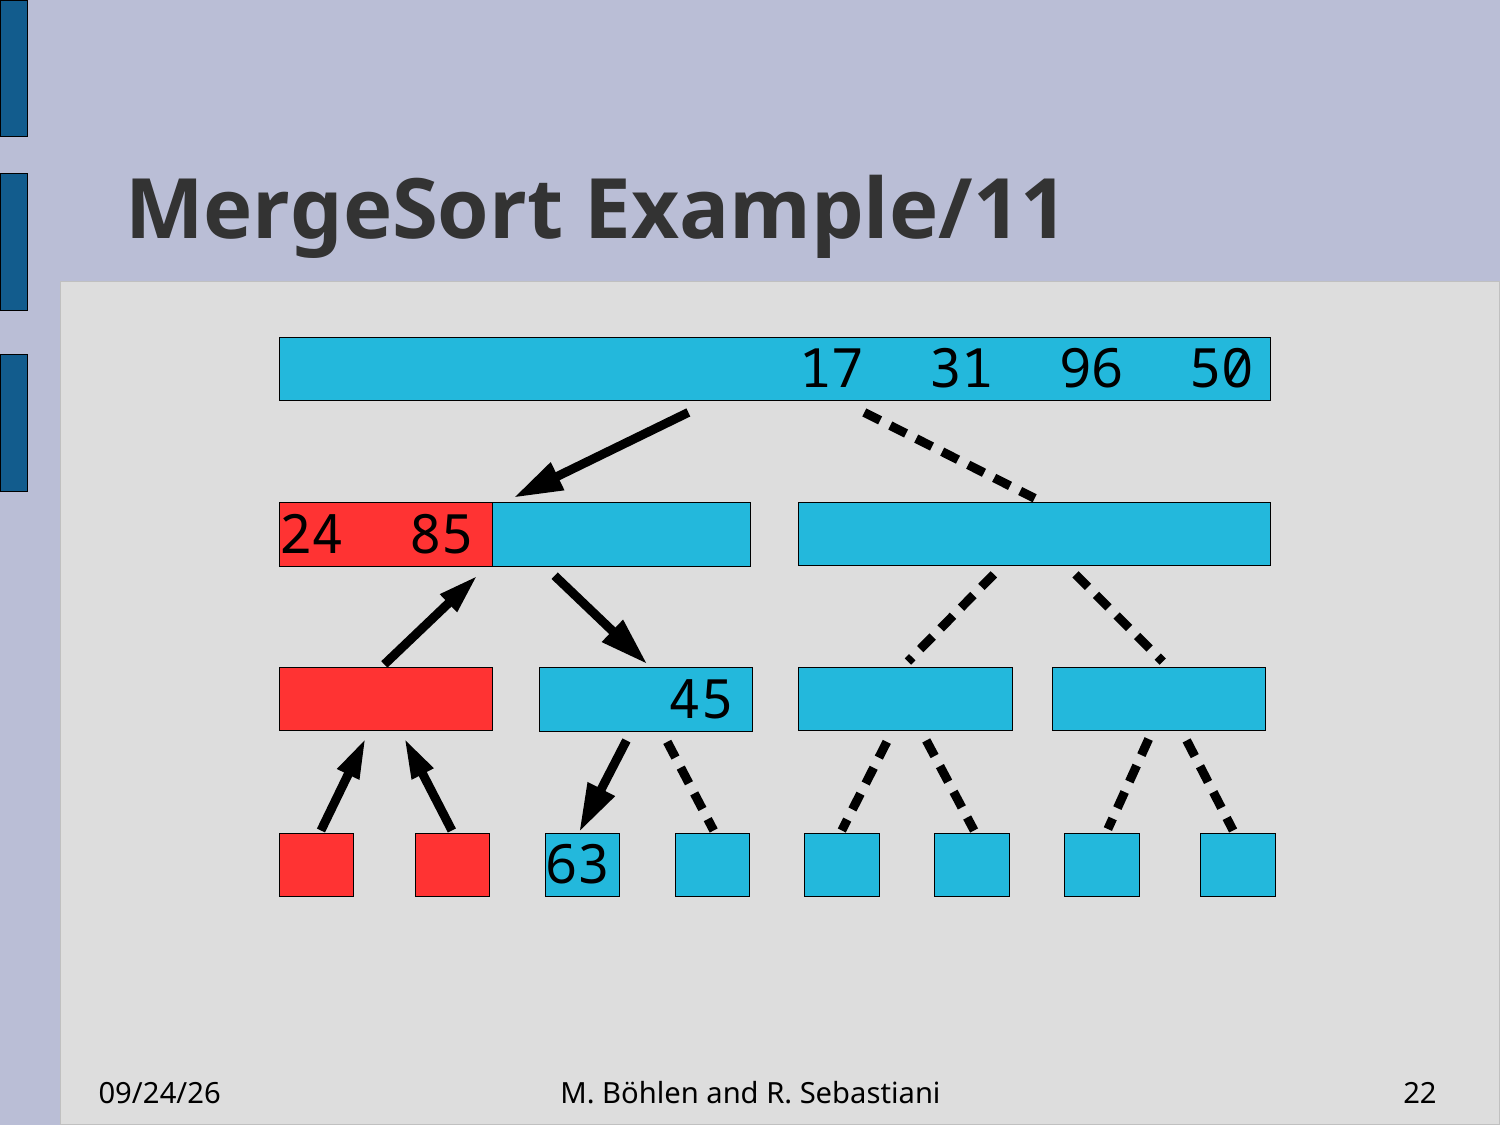

# MergeSort Example/11
 17 31 96 50
24 85
24 85
 45
63
M. Böhlen and R. Sebastiani
22